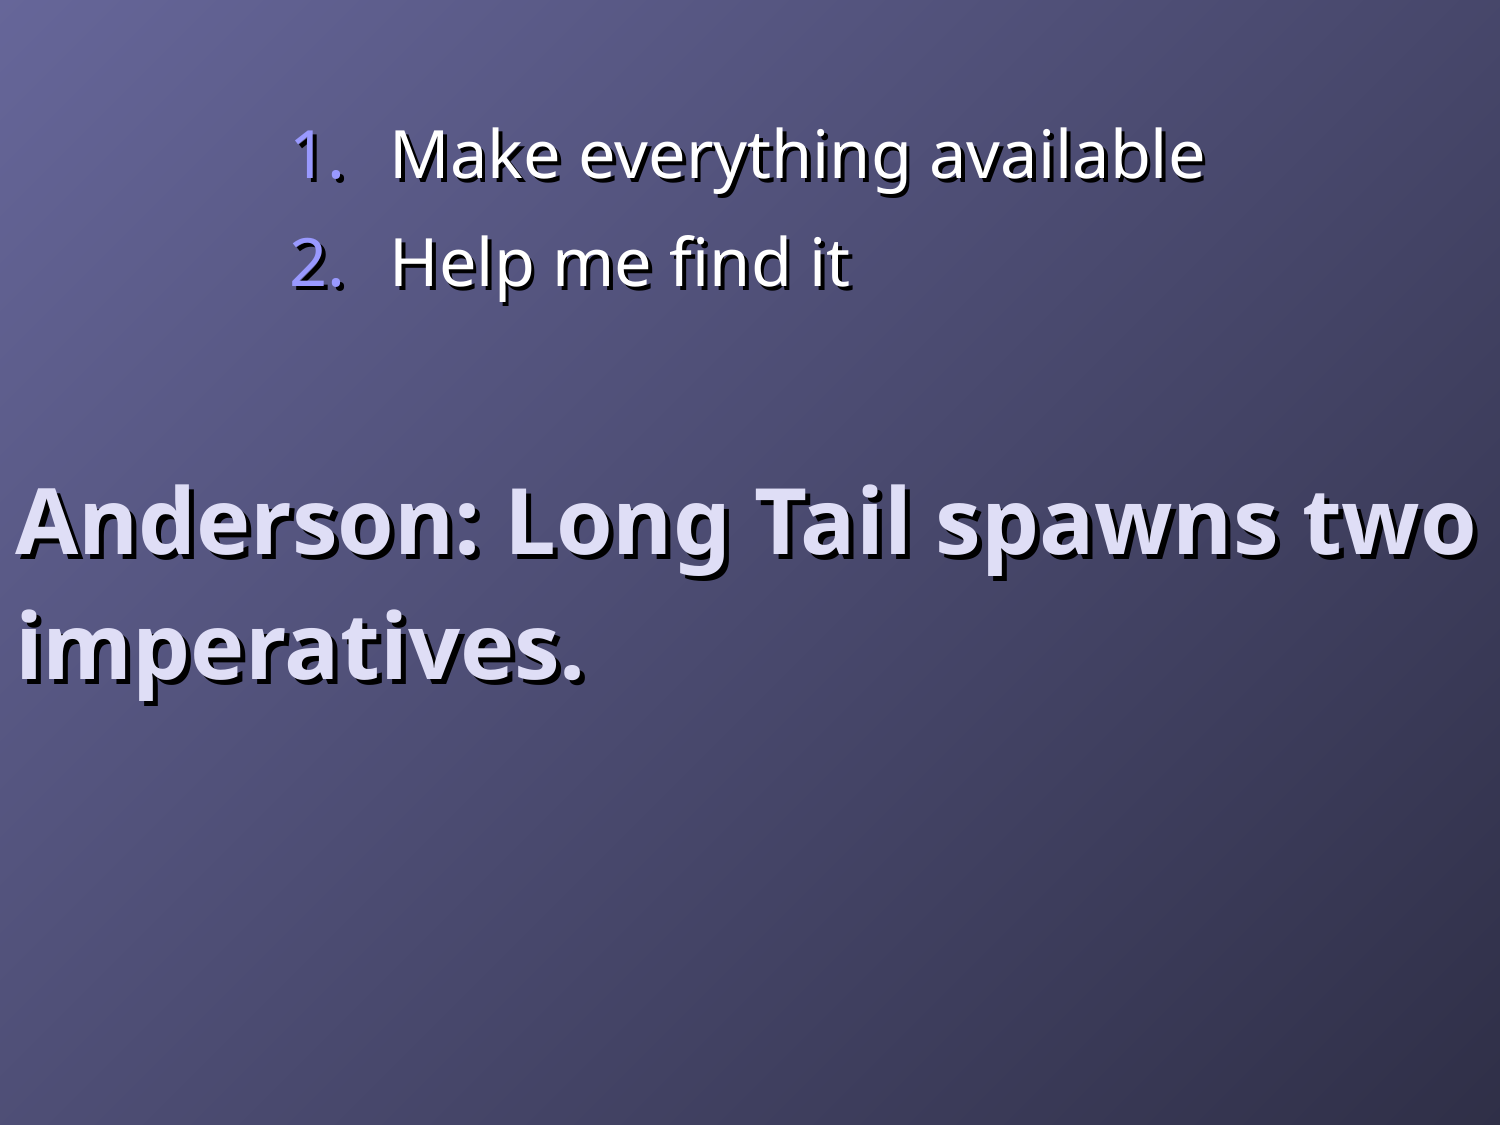

Make everything available
Help me find it
# Anderson: Long Tail spawns two imperatives.